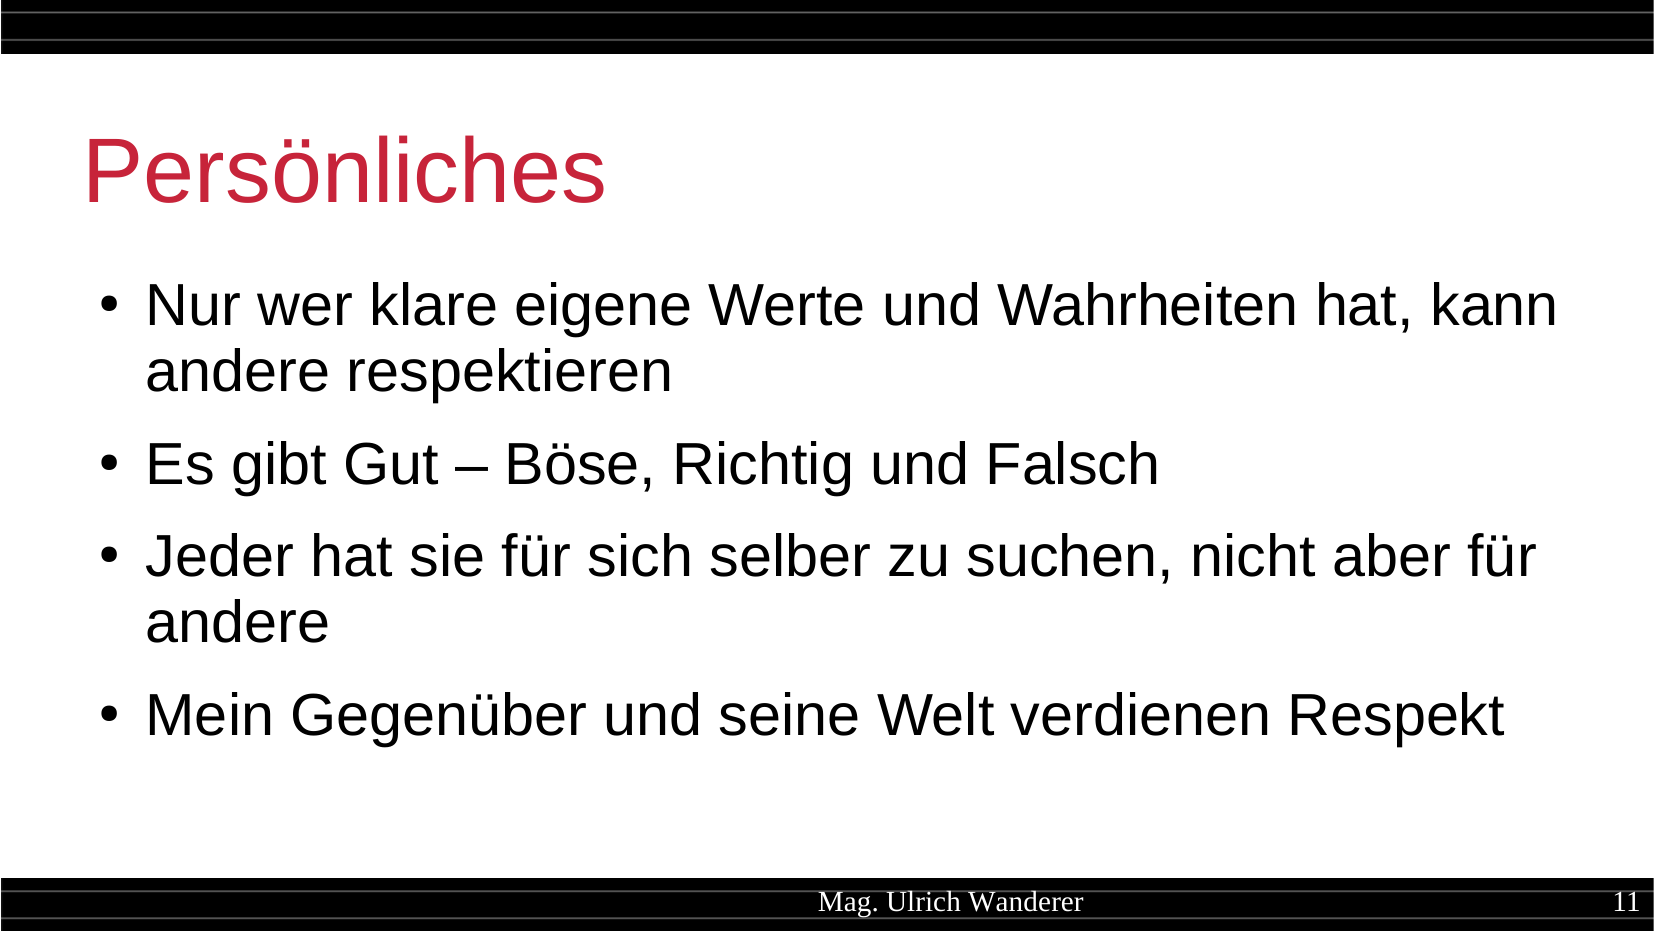

# Persönliches
Nur wer klare eigene Werte und Wahrheiten hat, kann andere respektieren
Es gibt Gut – Böse, Richtig und Falsch
Jeder hat sie für sich selber zu suchen, nicht aber für andere
Mein Gegenüber und seine Welt verdienen Respekt